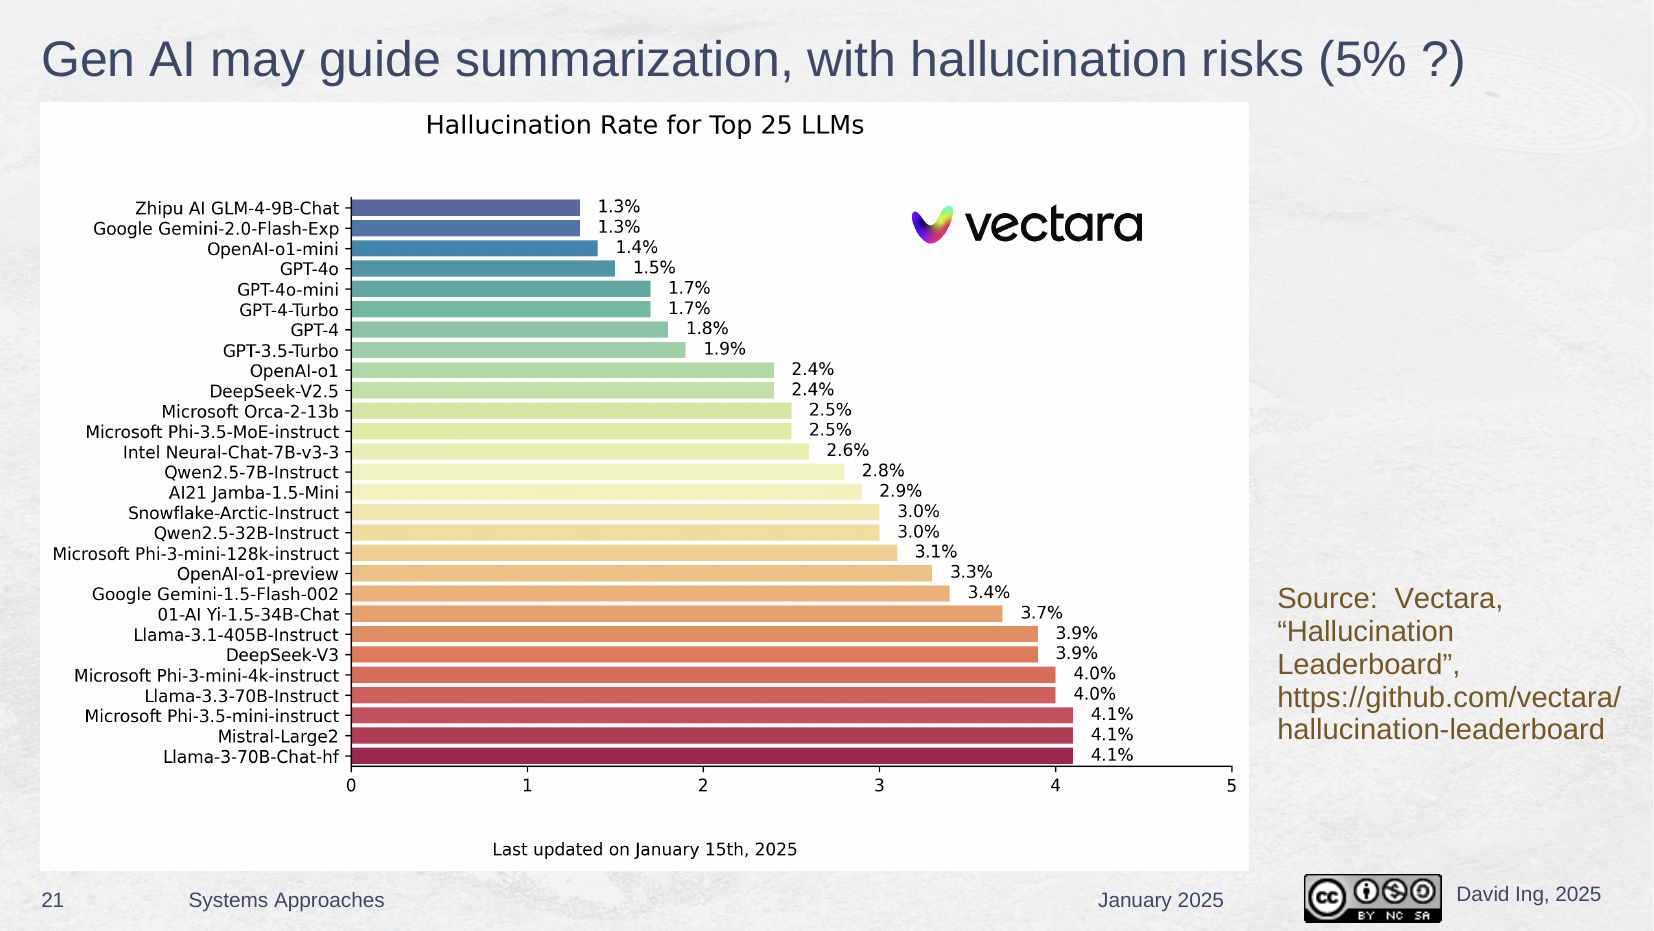

# Gen AI may guide summarization, with hallucination risks (5% ?)
Source: Vectara, “Hallucination Leaderboard”, https://github.com/vectara/hallucination-leaderboard
Systems Approaches
January 2025